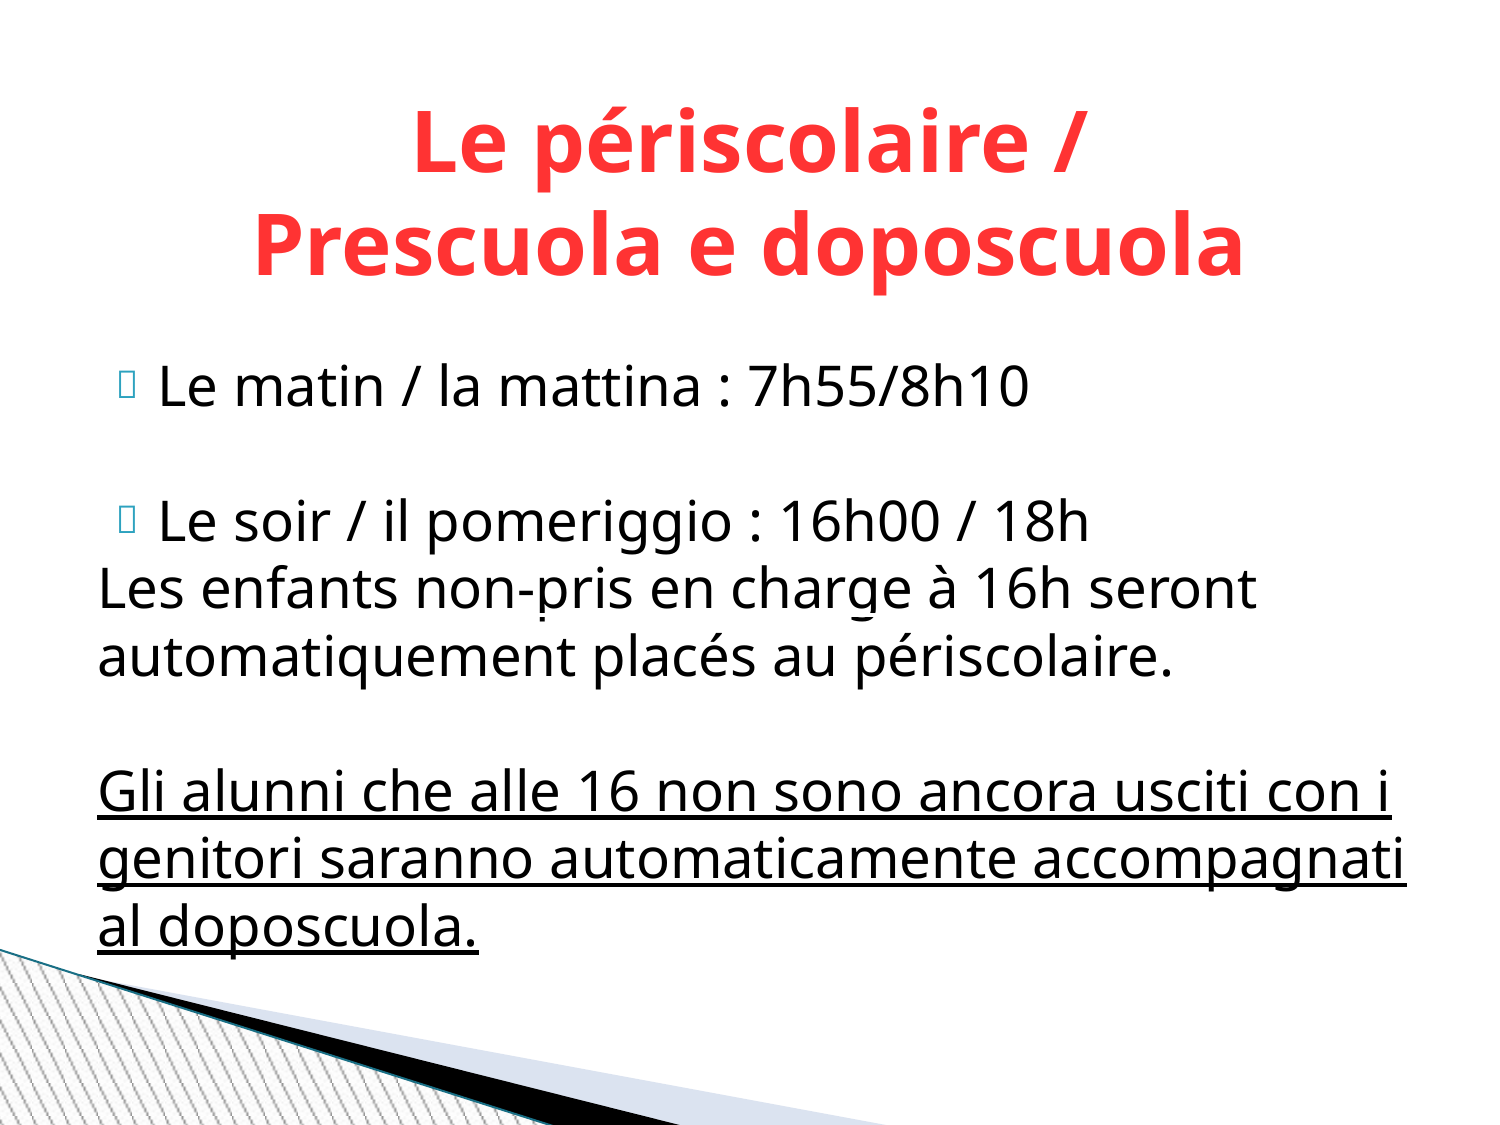

Le périscolaire /
Prescuola e doposcuola
Le matin / la mattina : 7h55/8h10
Le soir / il pomeriggio : 16h00 / 18h
Les enfants non-pris en charge à 16h seront automatiquement placés au périscolaire.
Gli alunni che alle 16 non sono ancora usciti con i genitori saranno automaticamente accompagnati al doposcuola.